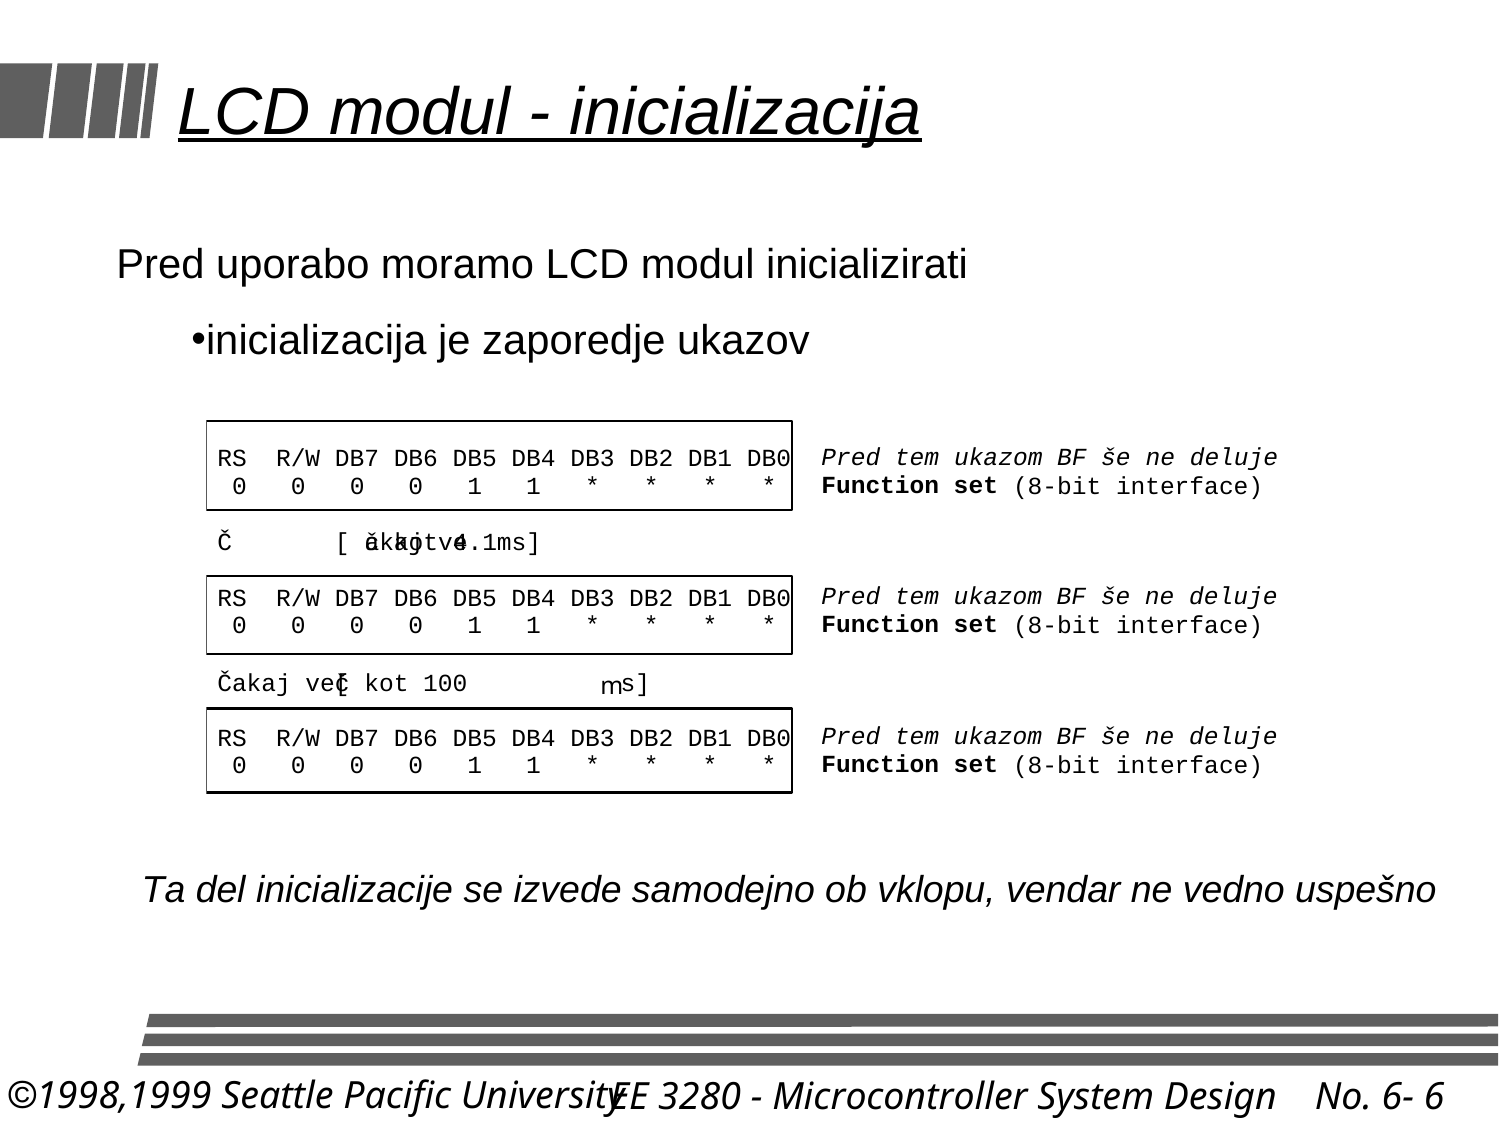

LCD modul - inicializacija
Pred uporabo moramo LCD modul inicializirati
inicializacija je zaporedje ukazov
Ta del inicializacije se izvede samodejno ob vklopu, vendar ne vedno uspešno